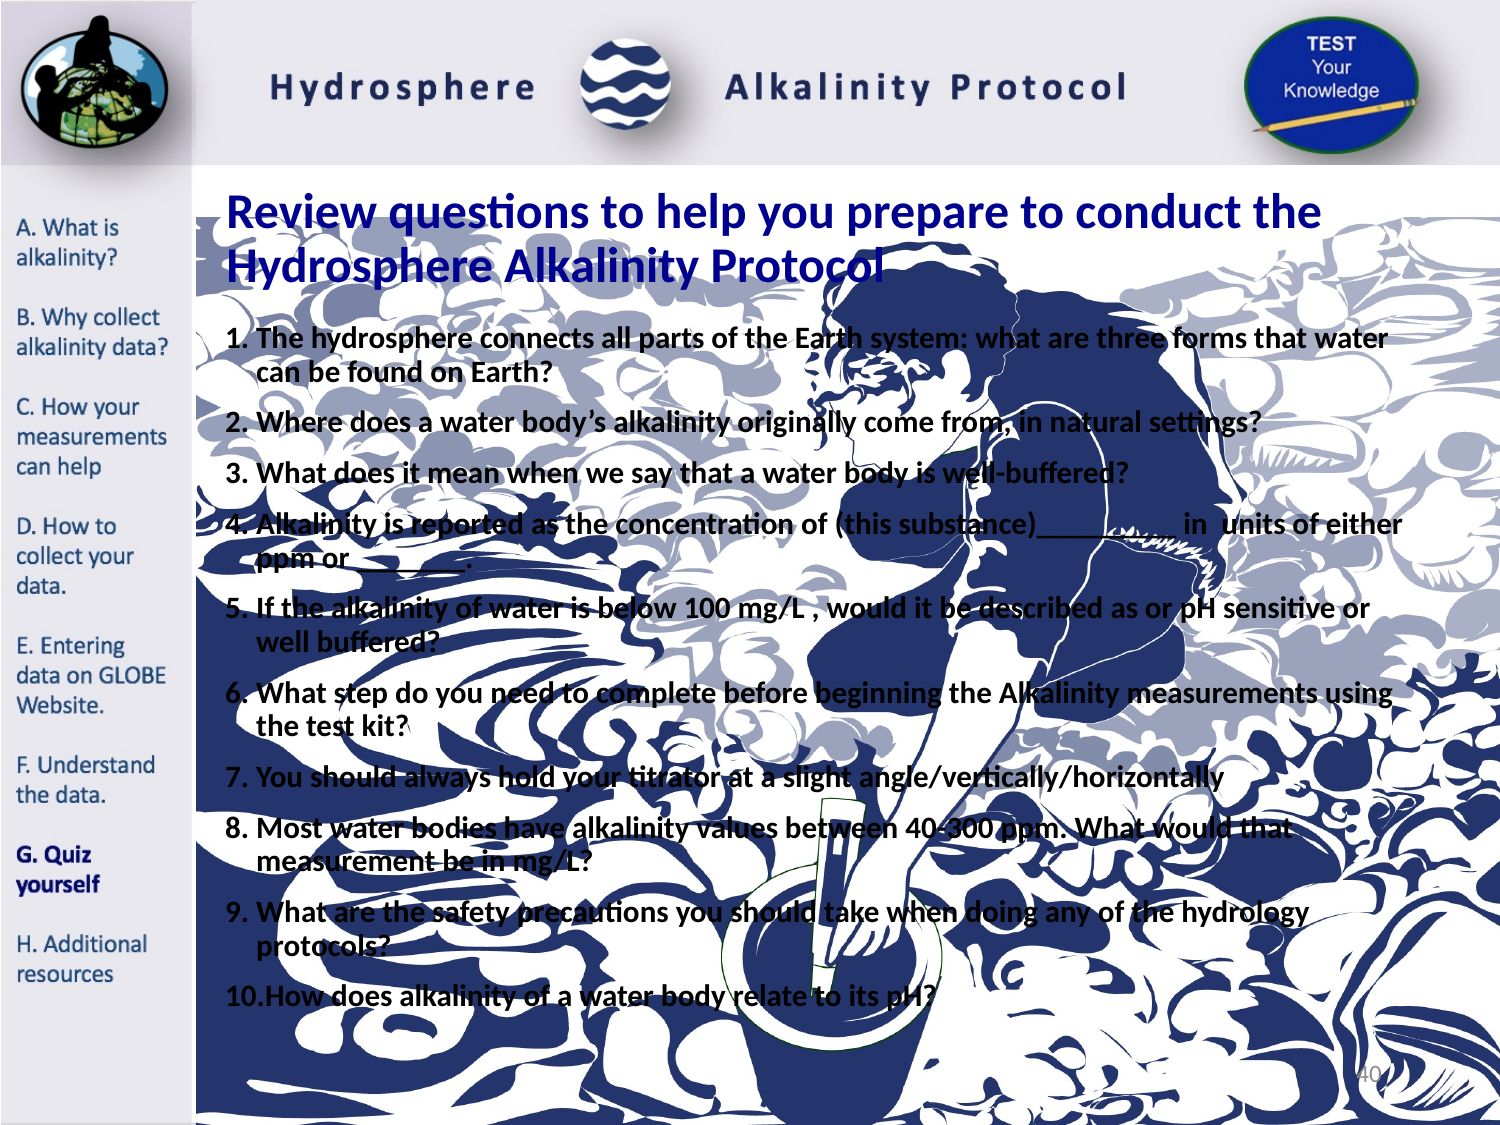

# Review questions to help you prepare to conduct the Hydrosphere Alkalinity Protocol
The hydrosphere connects all parts of the Earth system: what are three forms that water can be found on Earth?
Where does a water body’s alkalinity originally come from, in natural settings?
What does it mean when we say that a water body is well-buffered?
Alkalinity is reported as the concentration of (this substance)_________ in units of either ppm or _______.
If the alkalinity of water is below 100 mg/L , would it be described as or pH sensitive or well buffered?
What step do you need to complete before beginning the Alkalinity measurements using the test kit?
You should always hold your titrator at a slight angle/vertically/horizontally
Most water bodies have alkalinity values between 40-300 ppm. What would that measurement be in mg/L?
What are the safety precautions you should take when doing any of the hydrology protocols?
 How does alkalinity of a water body relate to its pH?